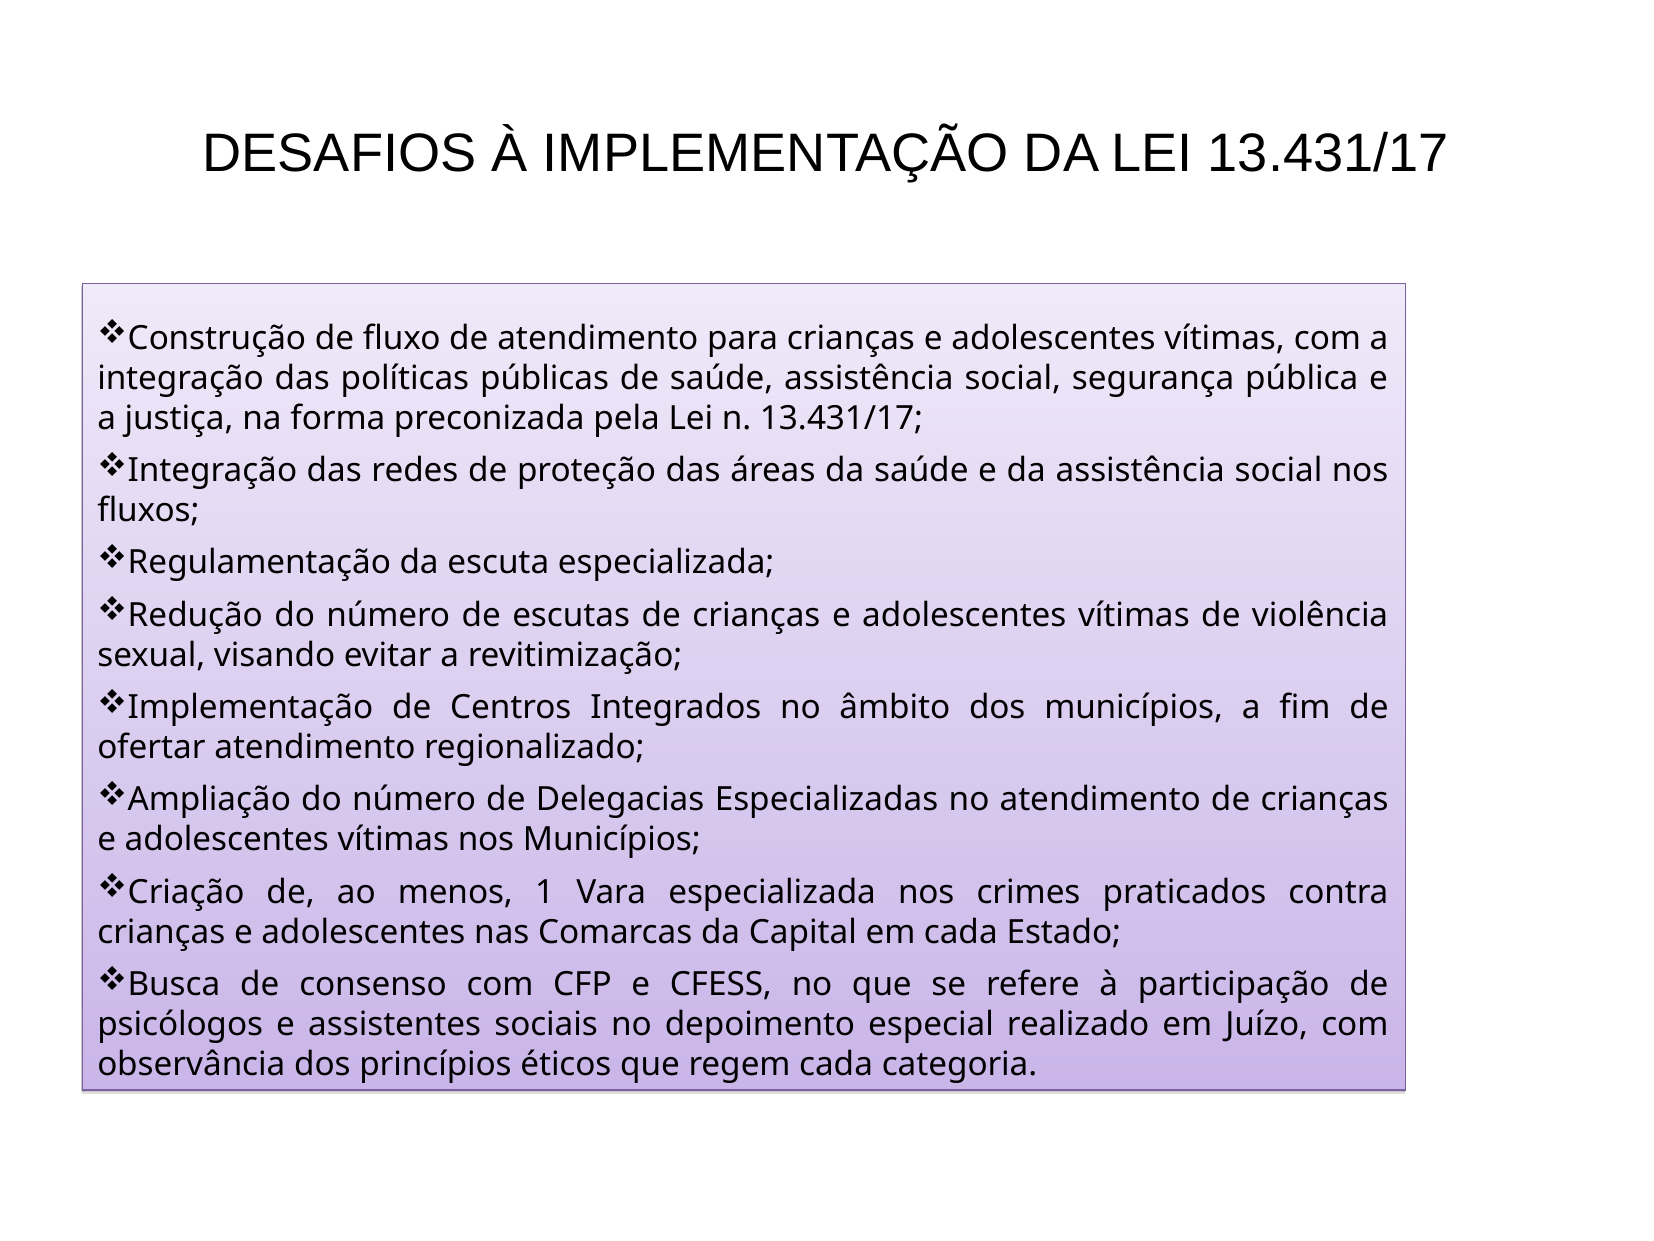

# DESAFIOS À IMPLEMENTAÇÃO DA LEI 13.431/17
Construção de fluxo de atendimento para crianças e adolescentes vítimas, com a integração das políticas públicas de saúde, assistência social, segurança pública e a justiça, na forma preconizada pela Lei n. 13.431/17;
Integração das redes de proteção das áreas da saúde e da assistência social nos fluxos;
Regulamentação da escuta especializada;
Redução do número de escutas de crianças e adolescentes vítimas de violência sexual, visando evitar a revitimização;
Implementação de Centros Integrados no âmbito dos municípios, a fim de ofertar atendimento regionalizado;
Ampliação do número de Delegacias Especializadas no atendimento de crianças e adolescentes vítimas nos Municípios;
Criação de, ao menos, 1 Vara especializada nos crimes praticados contra crianças e adolescentes nas Comarcas da Capital em cada Estado;
Busca de consenso com CFP e CFESS, no que se refere à participação de psicólogos e assistentes sociais no depoimento especial realizado em Juízo, com observância dos princípios éticos que regem cada categoria.